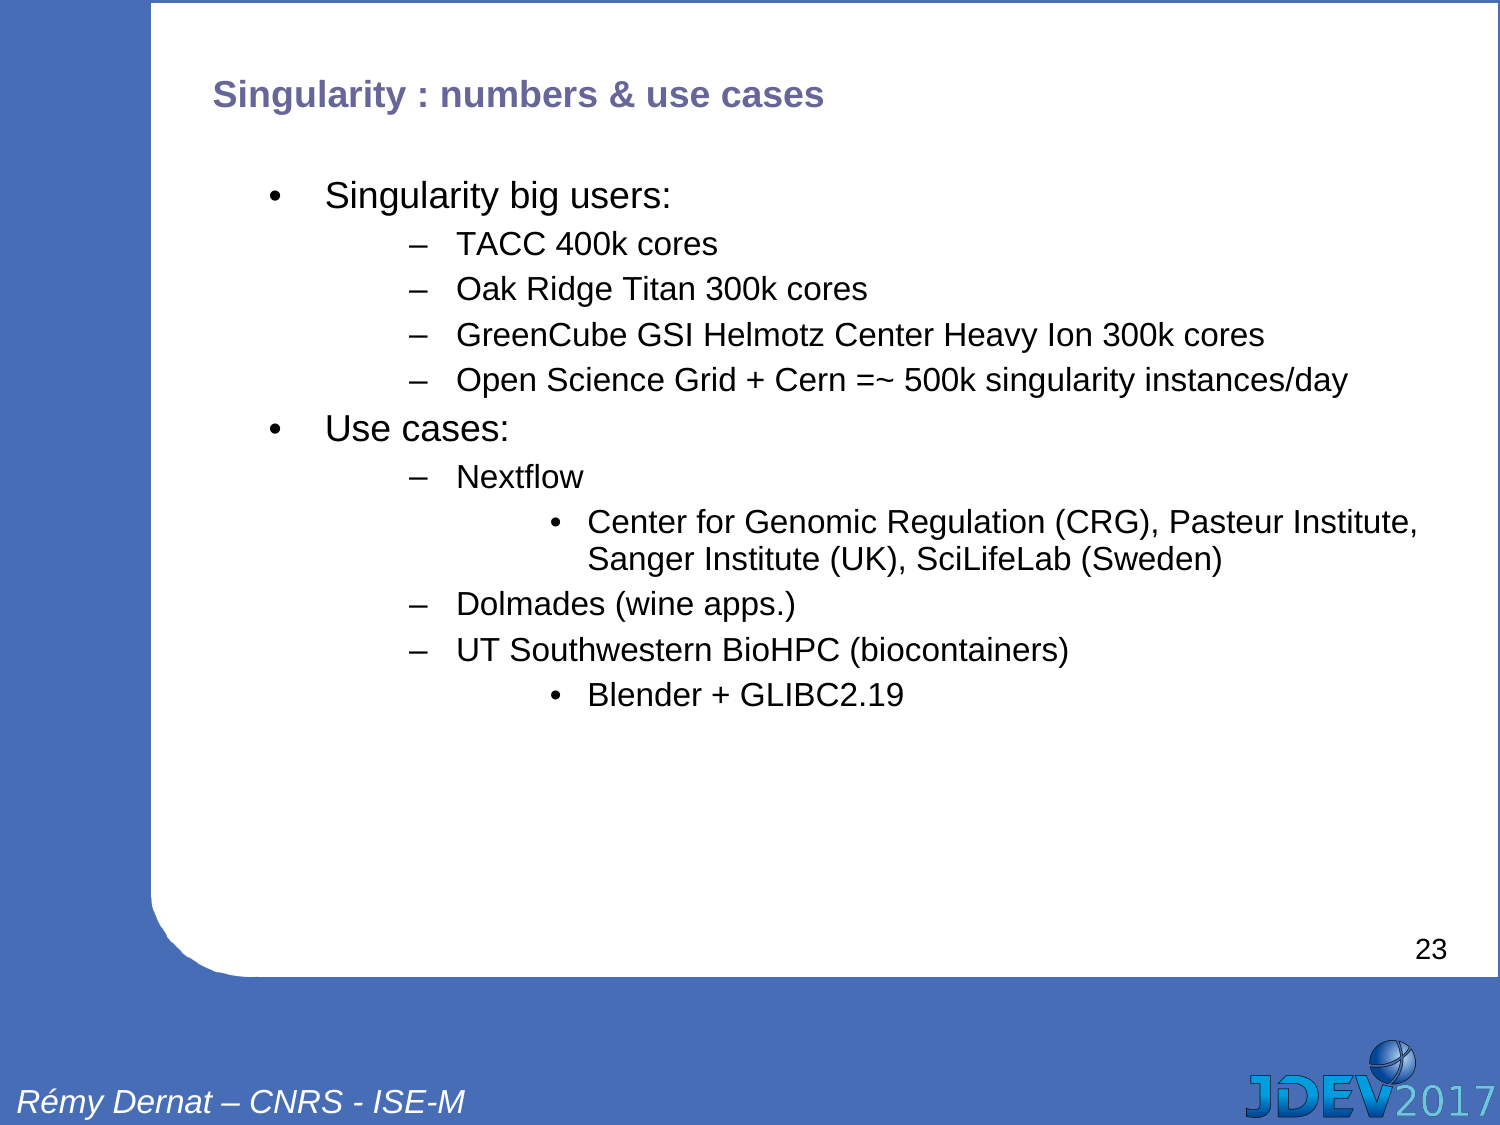

# Singularity : numbers & use cases
Singularity big users:
TACC 400k cores
Oak Ridge Titan 300k cores
GreenCube GSI Helmotz Center Heavy Ion 300k cores
Open Science Grid + Cern =~ 500k singularity instances/day
Use cases:
Nextflow
Center for Genomic Regulation (CRG), Pasteur Institute, Sanger Institute (UK), SciLifeLab (Sweden)
Dolmades (wine apps.)
UT Southwestern BioHPC (biocontainers)
Blender + GLIBC2.19
23
Rémy Dernat – CNRS - ISE-M